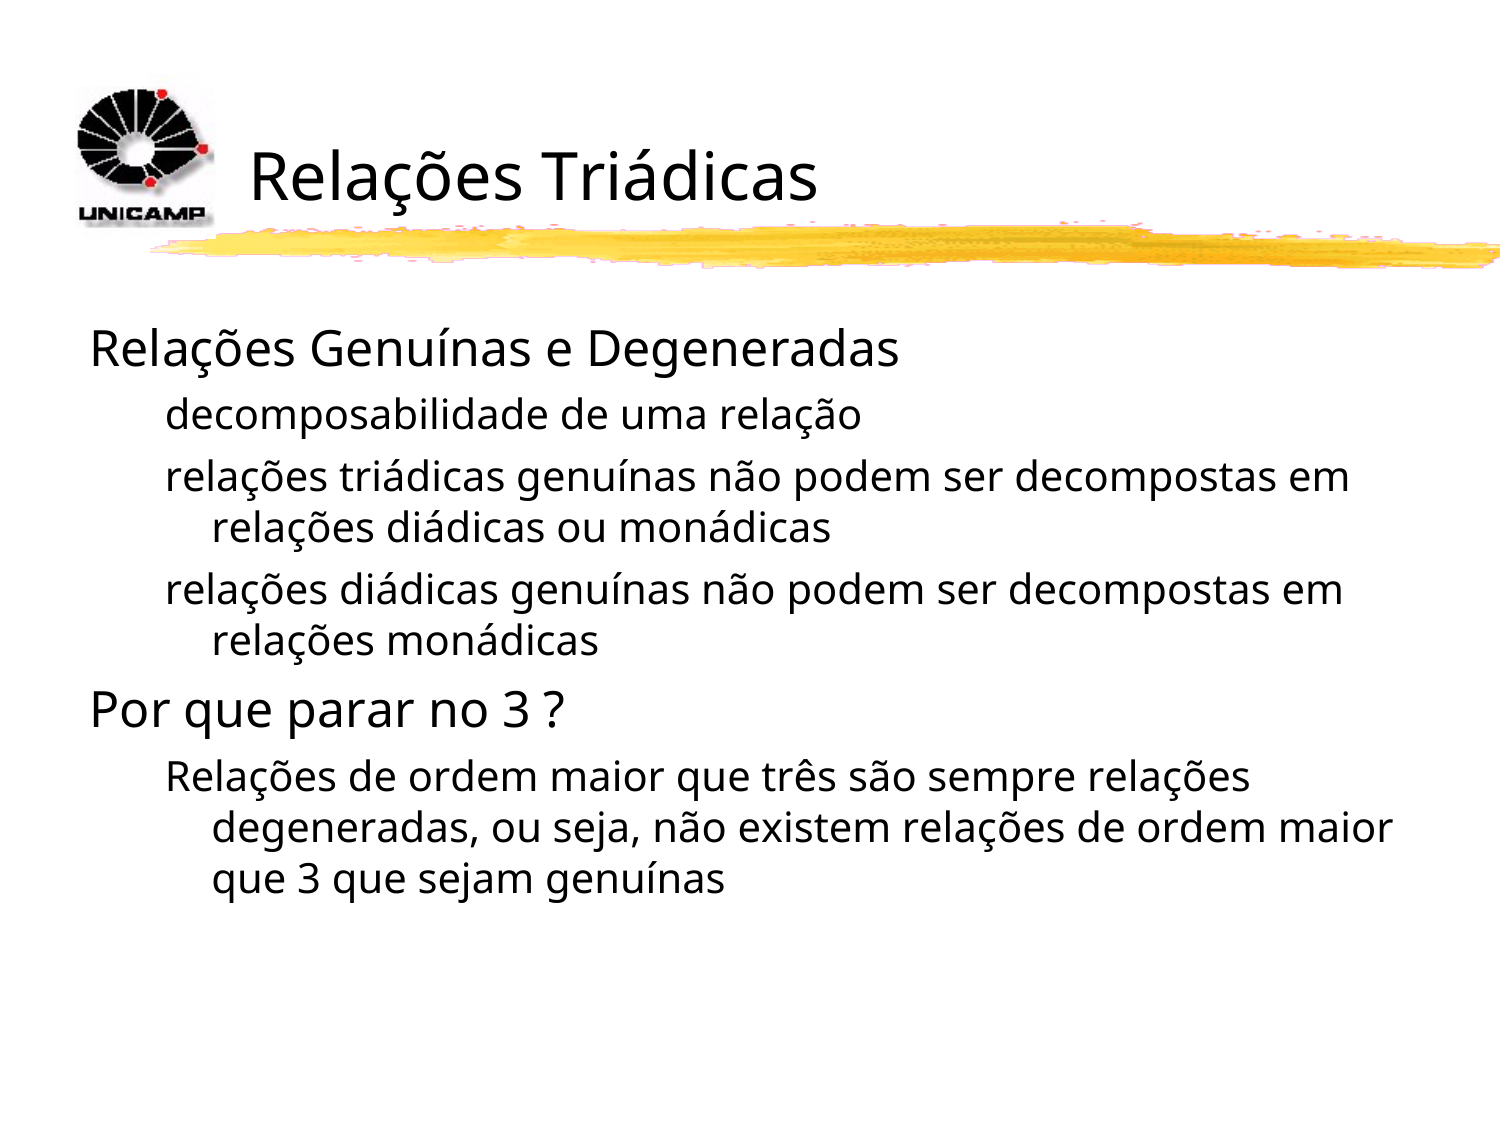

# Relações Triádicas
Relações Genuínas e Degeneradas
decomposabilidade de uma relação
relações triádicas genuínas não podem ser decompostas em relações diádicas ou monádicas
relações diádicas genuínas não podem ser decompostas em relações monádicas
Por que parar no 3 ?
Relações de ordem maior que três são sempre relações degeneradas, ou seja, não existem relações de ordem maior que 3 que sejam genuínas